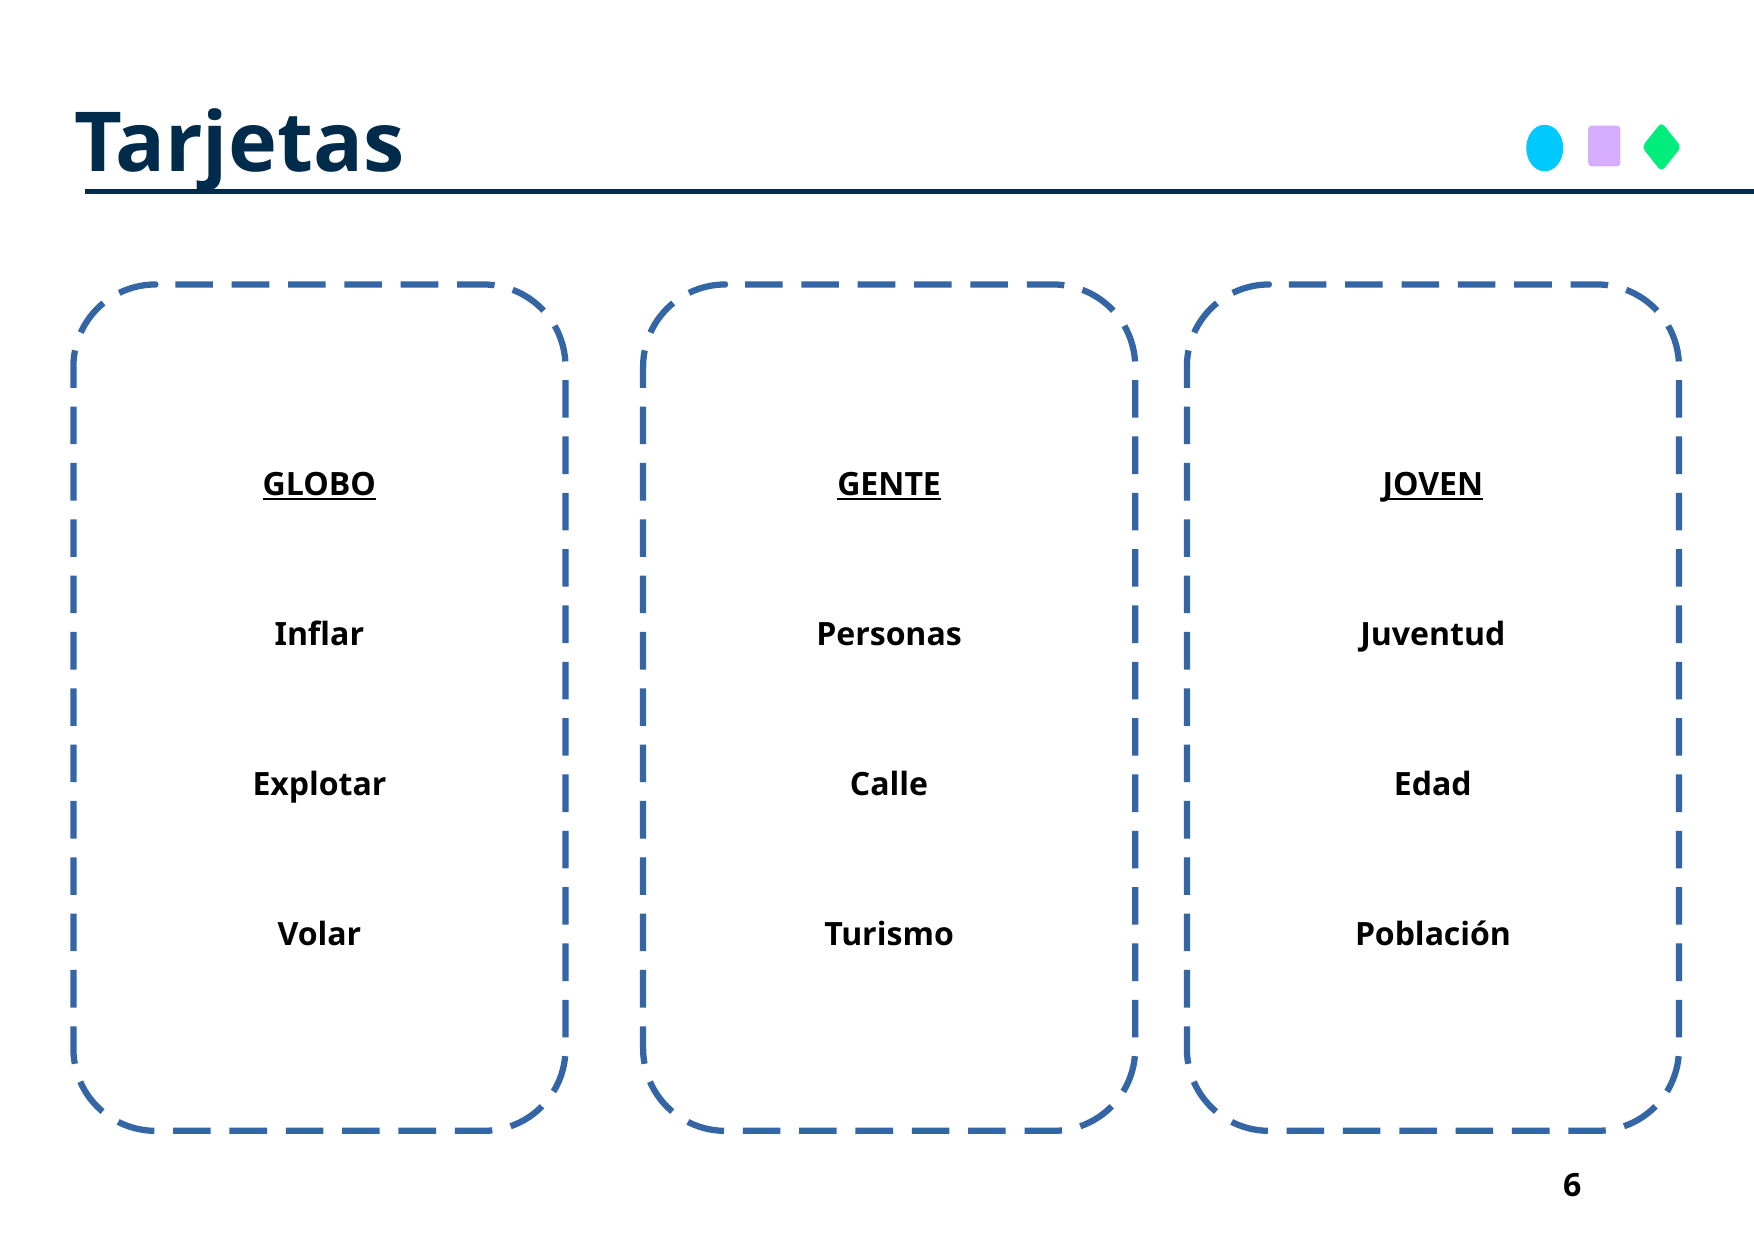

# Tarjetas
GLOBO
Inflar
Explotar
Volar
GENTE
Personas
Calle
Turismo
JOVEN
Juventud
Edad
Población